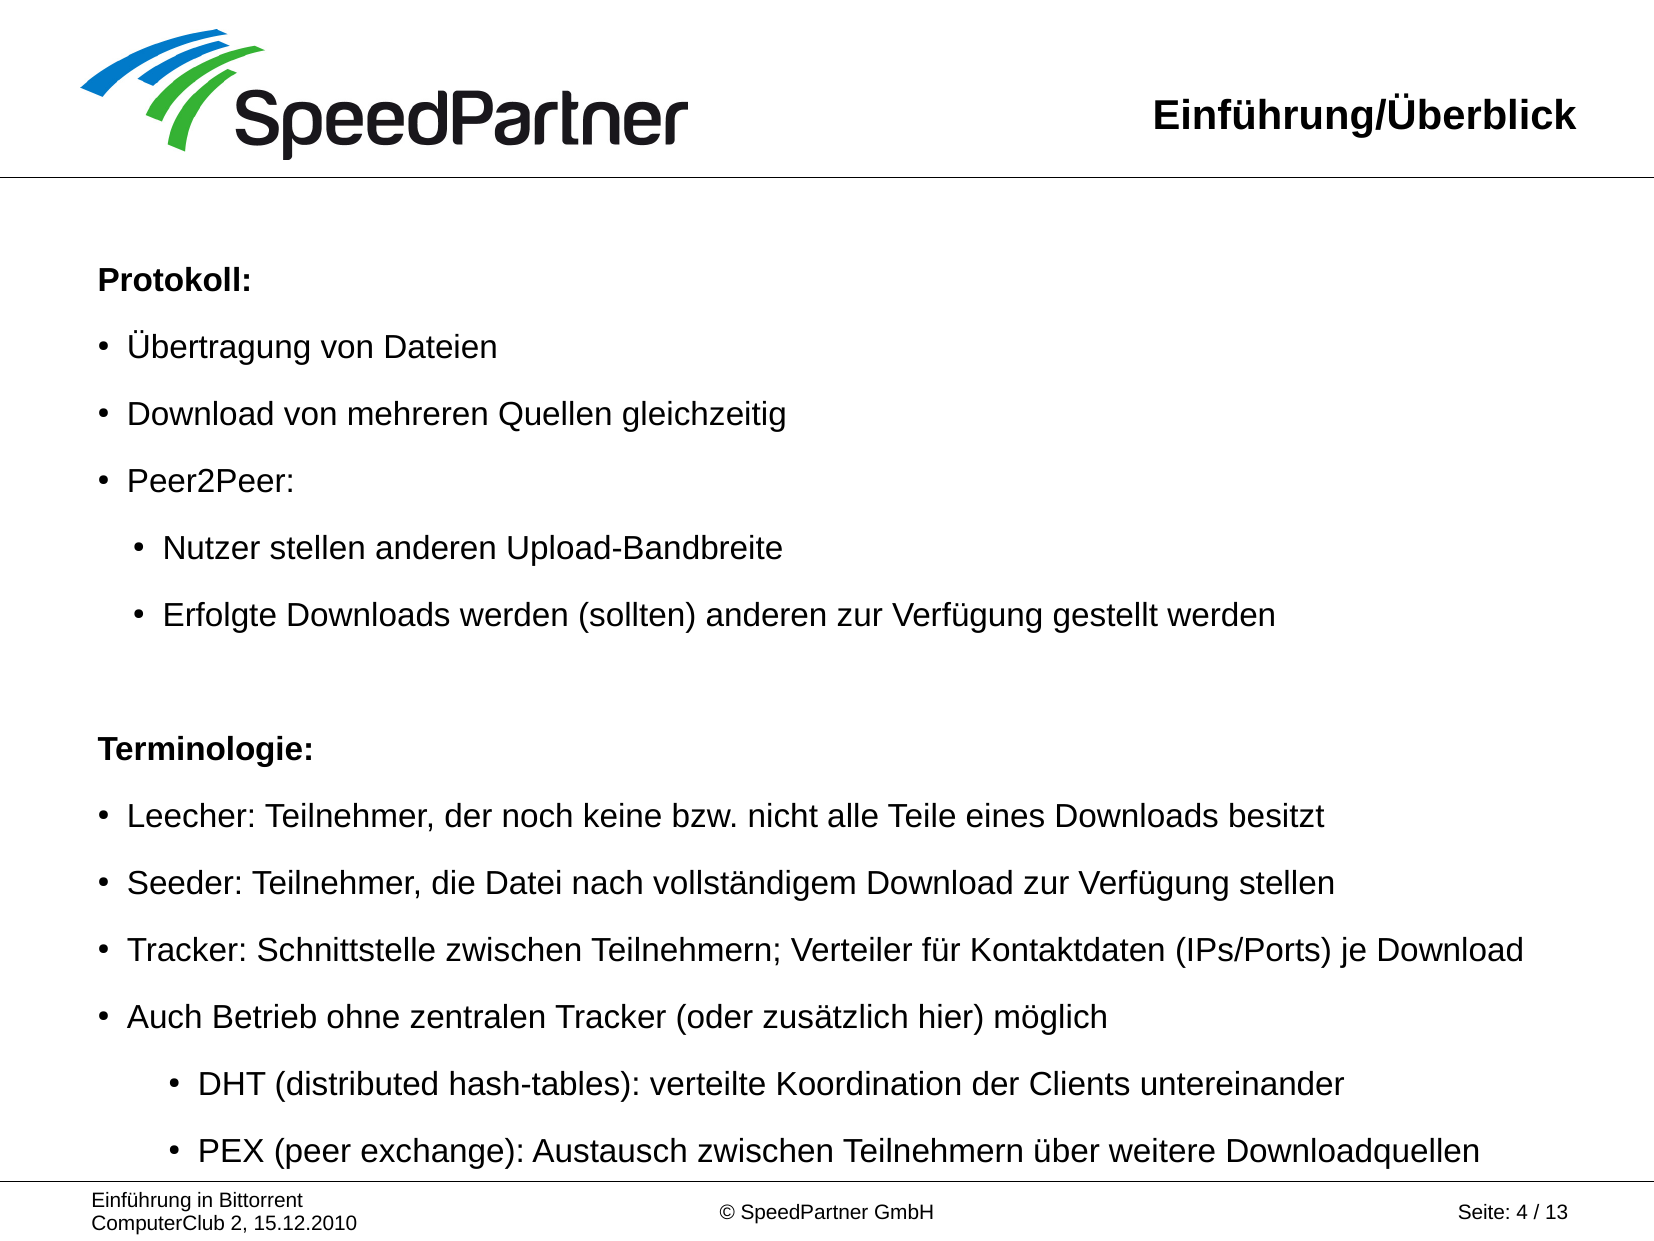

# Einführung/Überblick
Protokoll:
Übertragung von Dateien
Download von mehreren Quellen gleichzeitig
Peer2Peer:
Nutzer stellen anderen Upload-Bandbreite
Erfolgte Downloads werden (sollten) anderen zur Verfügung gestellt werden
Terminologie:
Leecher: Teilnehmer, der noch keine bzw. nicht alle Teile eines Downloads besitzt
Seeder: Teilnehmer, die Datei nach vollständigem Download zur Verfügung stellen
Tracker: Schnittstelle zwischen Teilnehmern; Verteiler für Kontaktdaten (IPs/Ports) je Download
Auch Betrieb ohne zentralen Tracker (oder zusätzlich hier) möglich
DHT (distributed hash-tables): verteilte Koordination der Clients untereinander
PEX (peer exchange): Austausch zwischen Teilnehmern über weitere Downloadquellen